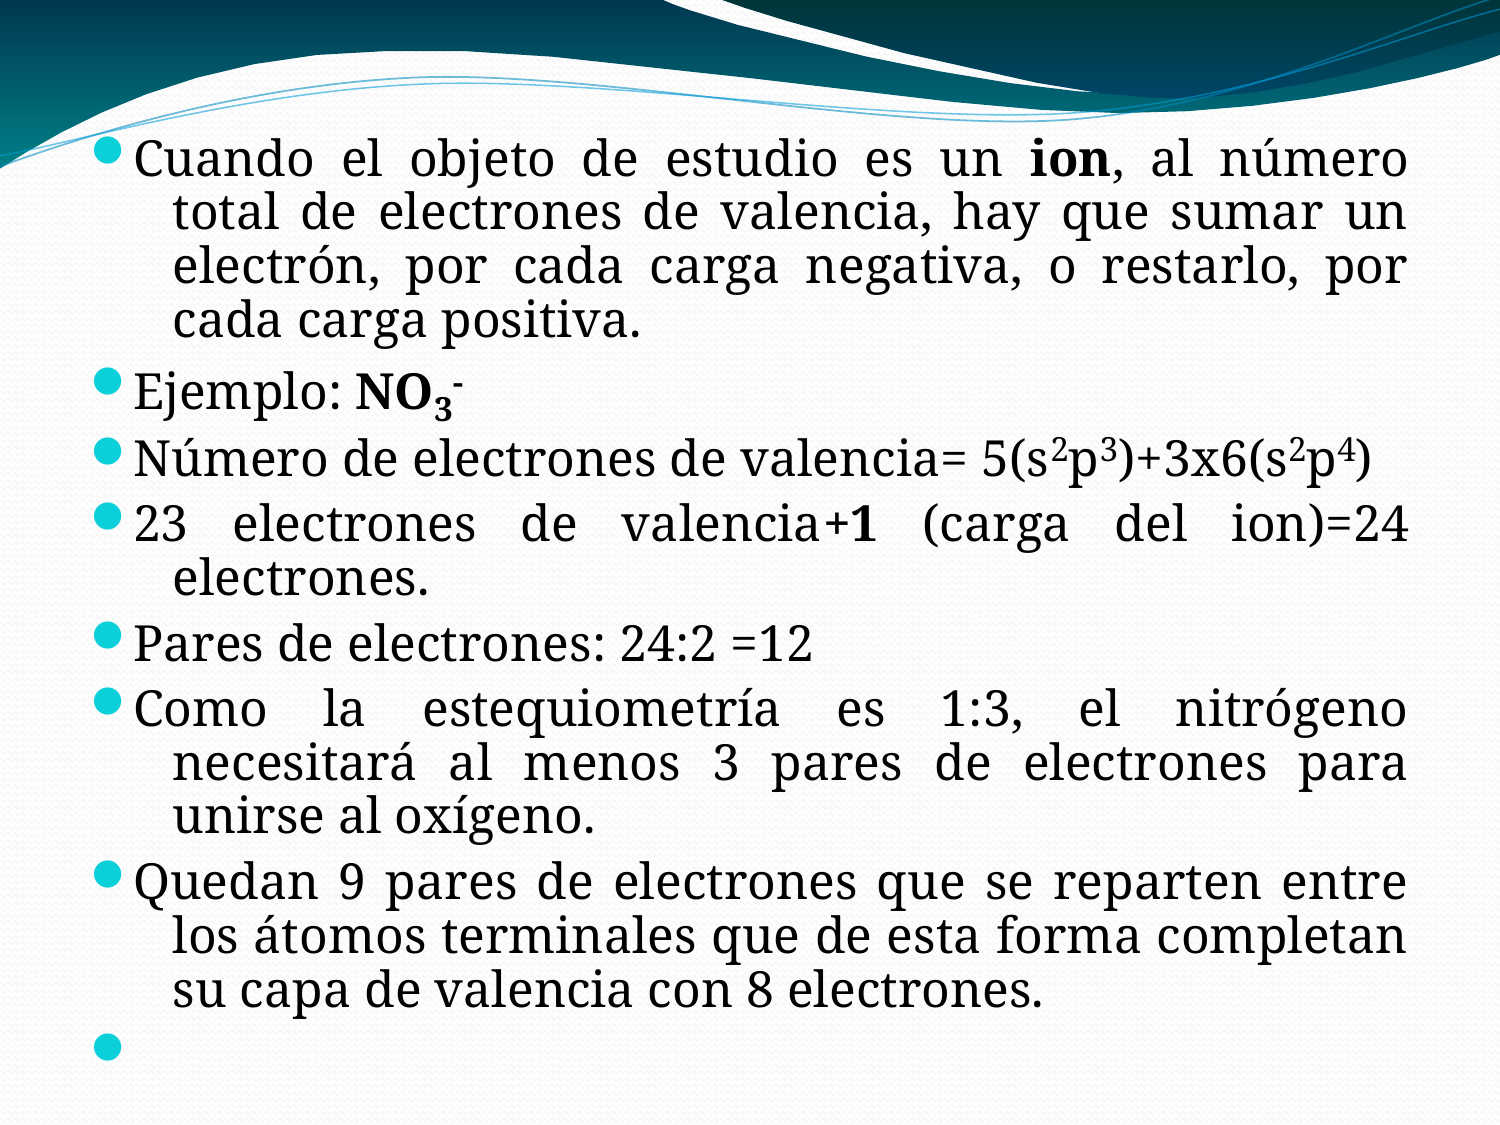

# Cuando el objeto de estudio es un ion, al número total de electrones de valencia, hay que sumar un electrón, por cada carga negativa, o restarlo, por cada carga positiva.
Ejemplo: NO3-
Número de electrones de valencia= 5(s2p3)+3x6(s2p4)
23 electrones de valencia+1 (carga del ion)=24 electrones.
Pares de electrones: 24:2 =12
Como la estequiometría es 1:3, el nitrógeno necesitará al menos 3 pares de electrones para unirse al oxígeno.
Quedan 9 pares de electrones que se reparten entre los átomos terminales que de esta forma completan su capa de valencia con 8 electrones.